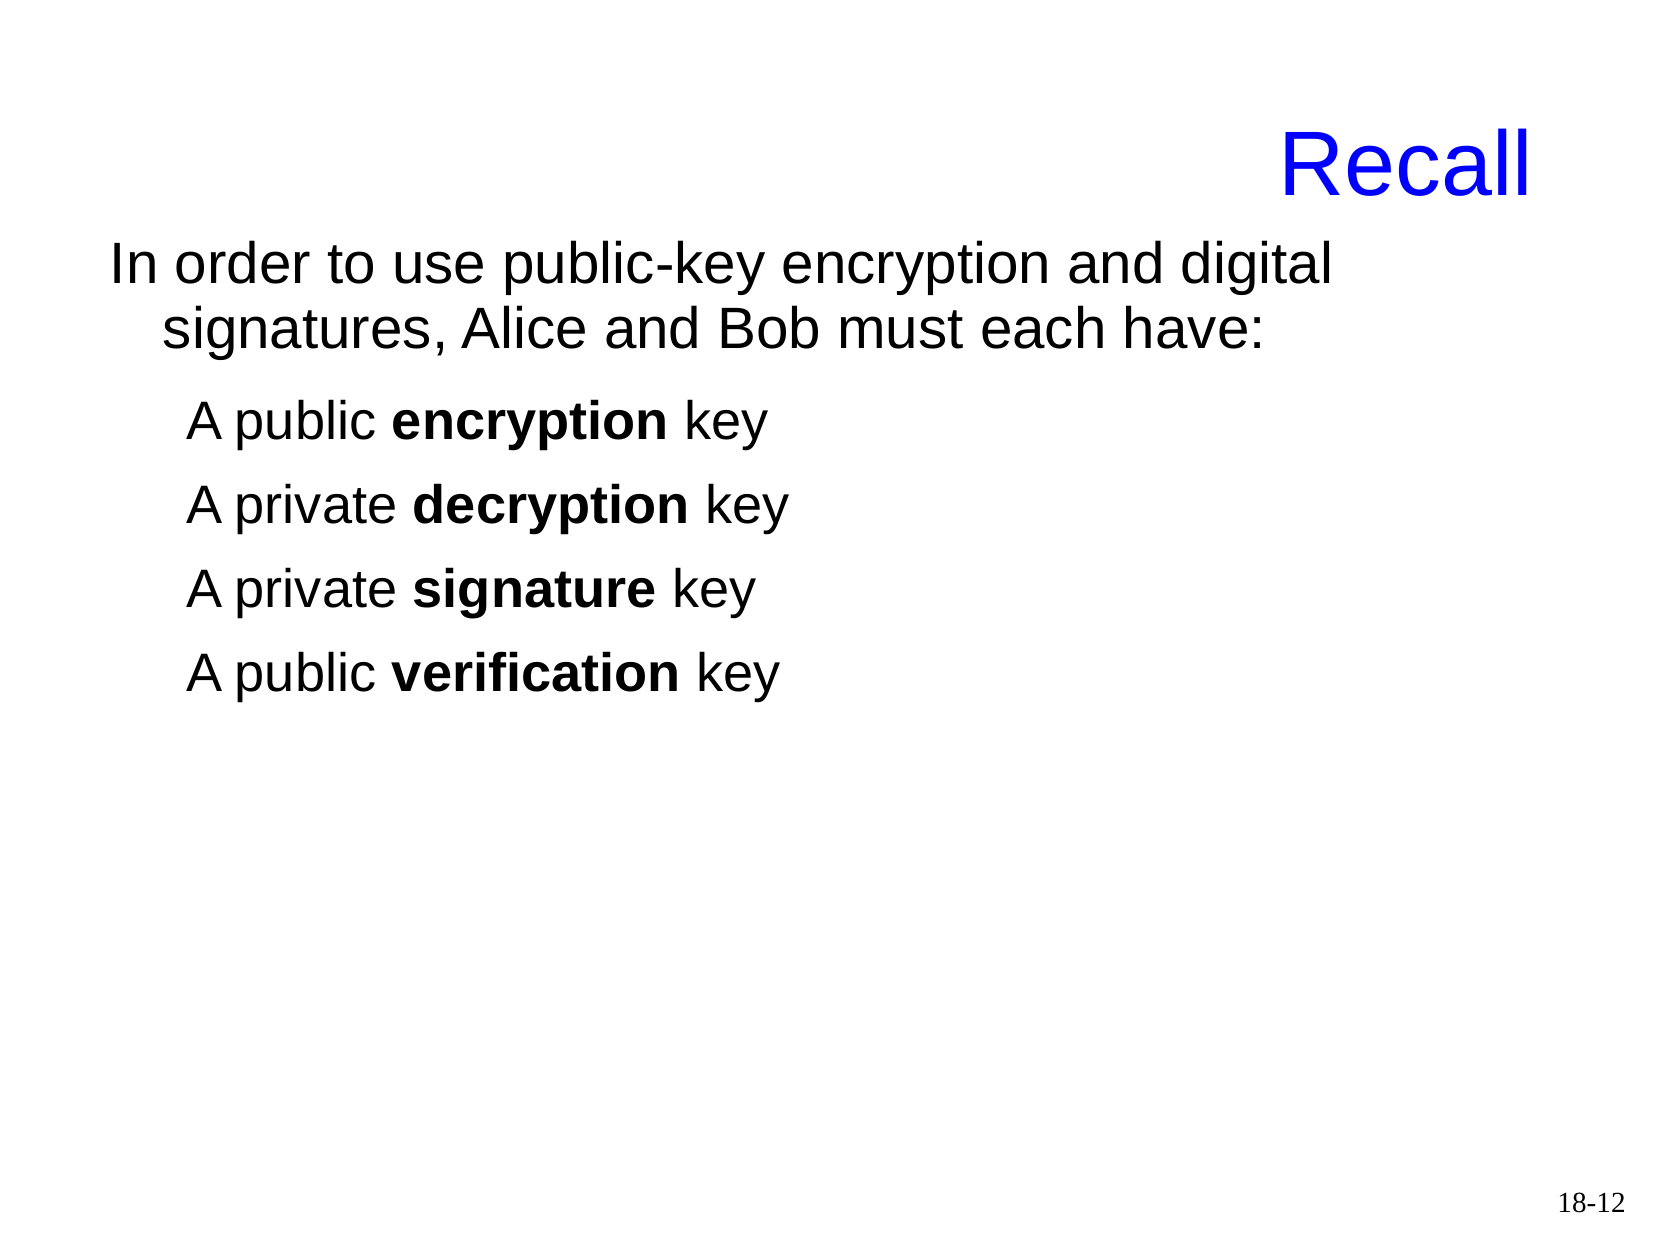

# Recall
In order to use public-key encryption and digital signatures, Alice and Bob must each have:
A public encryption key
A private decryption key
A private signature key
A public verification key